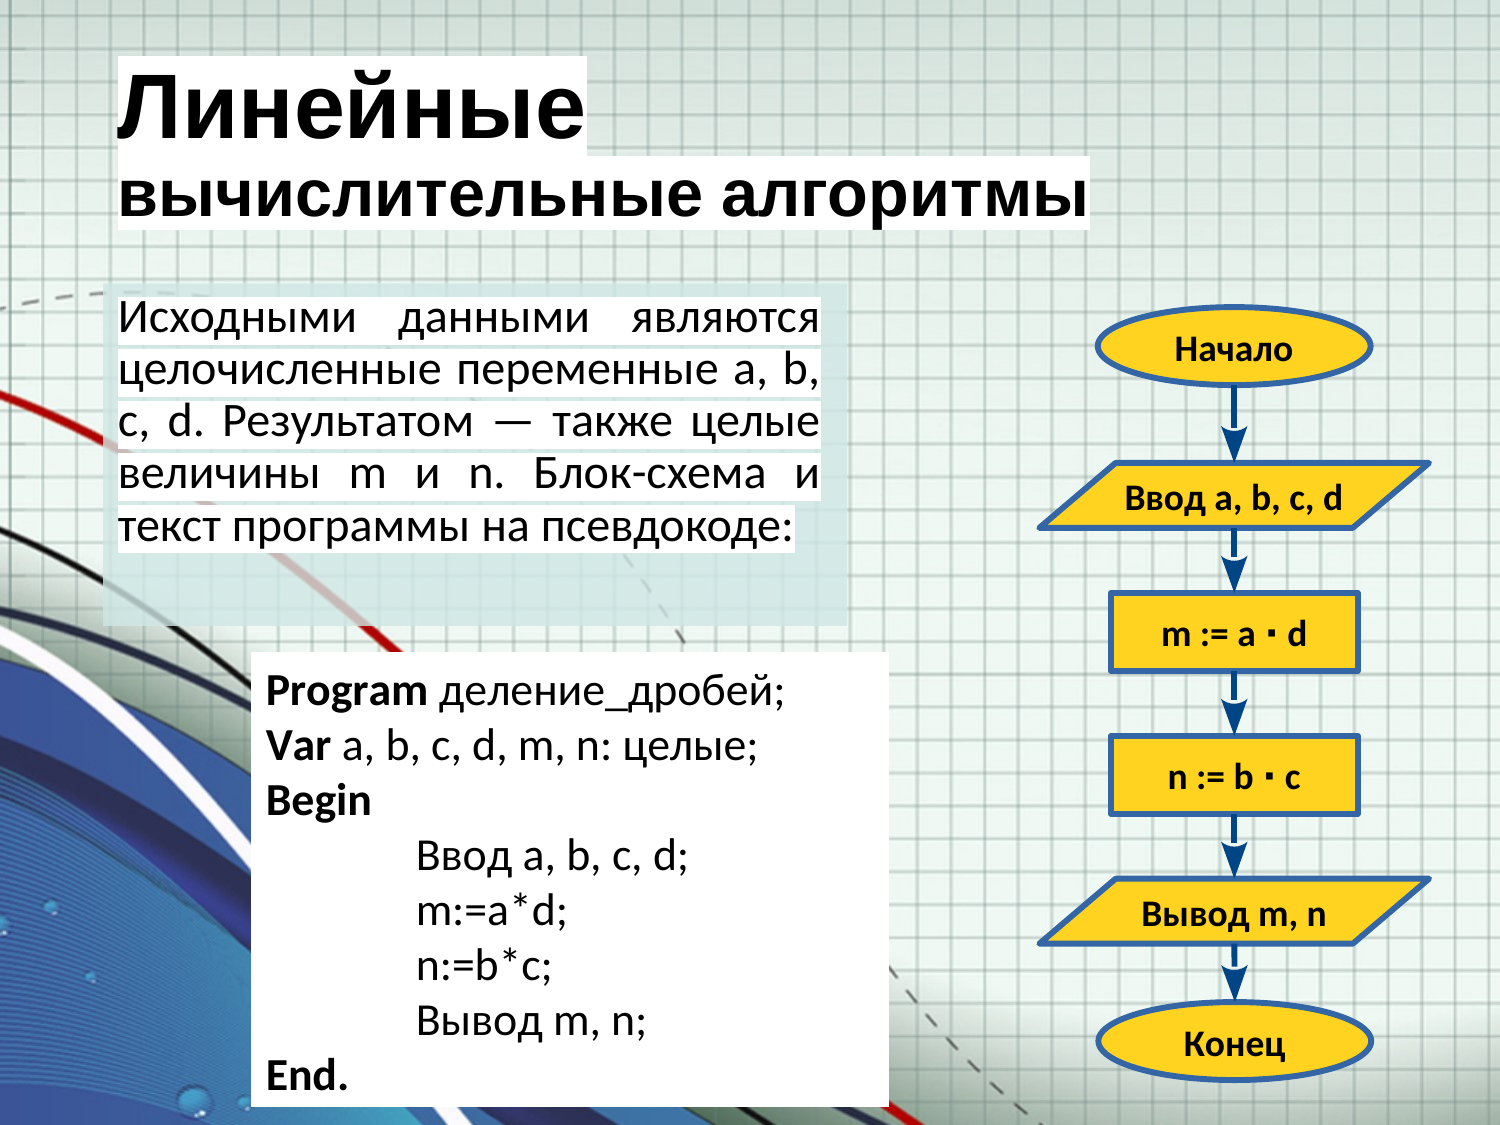

Линейные
вычислительные алгоритмы
Исходными данными являются целочисленные переменные а, b, с, d. Результатом — также целые величины m и n. Блок-схема и текст программы на псевдокоде:
#
Начало
Ввод a, b, c, d
m := a · d
Program деление_дробей;
Var a, b, c, d, m, n: целые;
Begin
	Ввод a, b, c, d;
	m:=a*d;
	n:=b*c;
	Вывод m, n;
End.
n := b · c
Вывод m, n
Конец